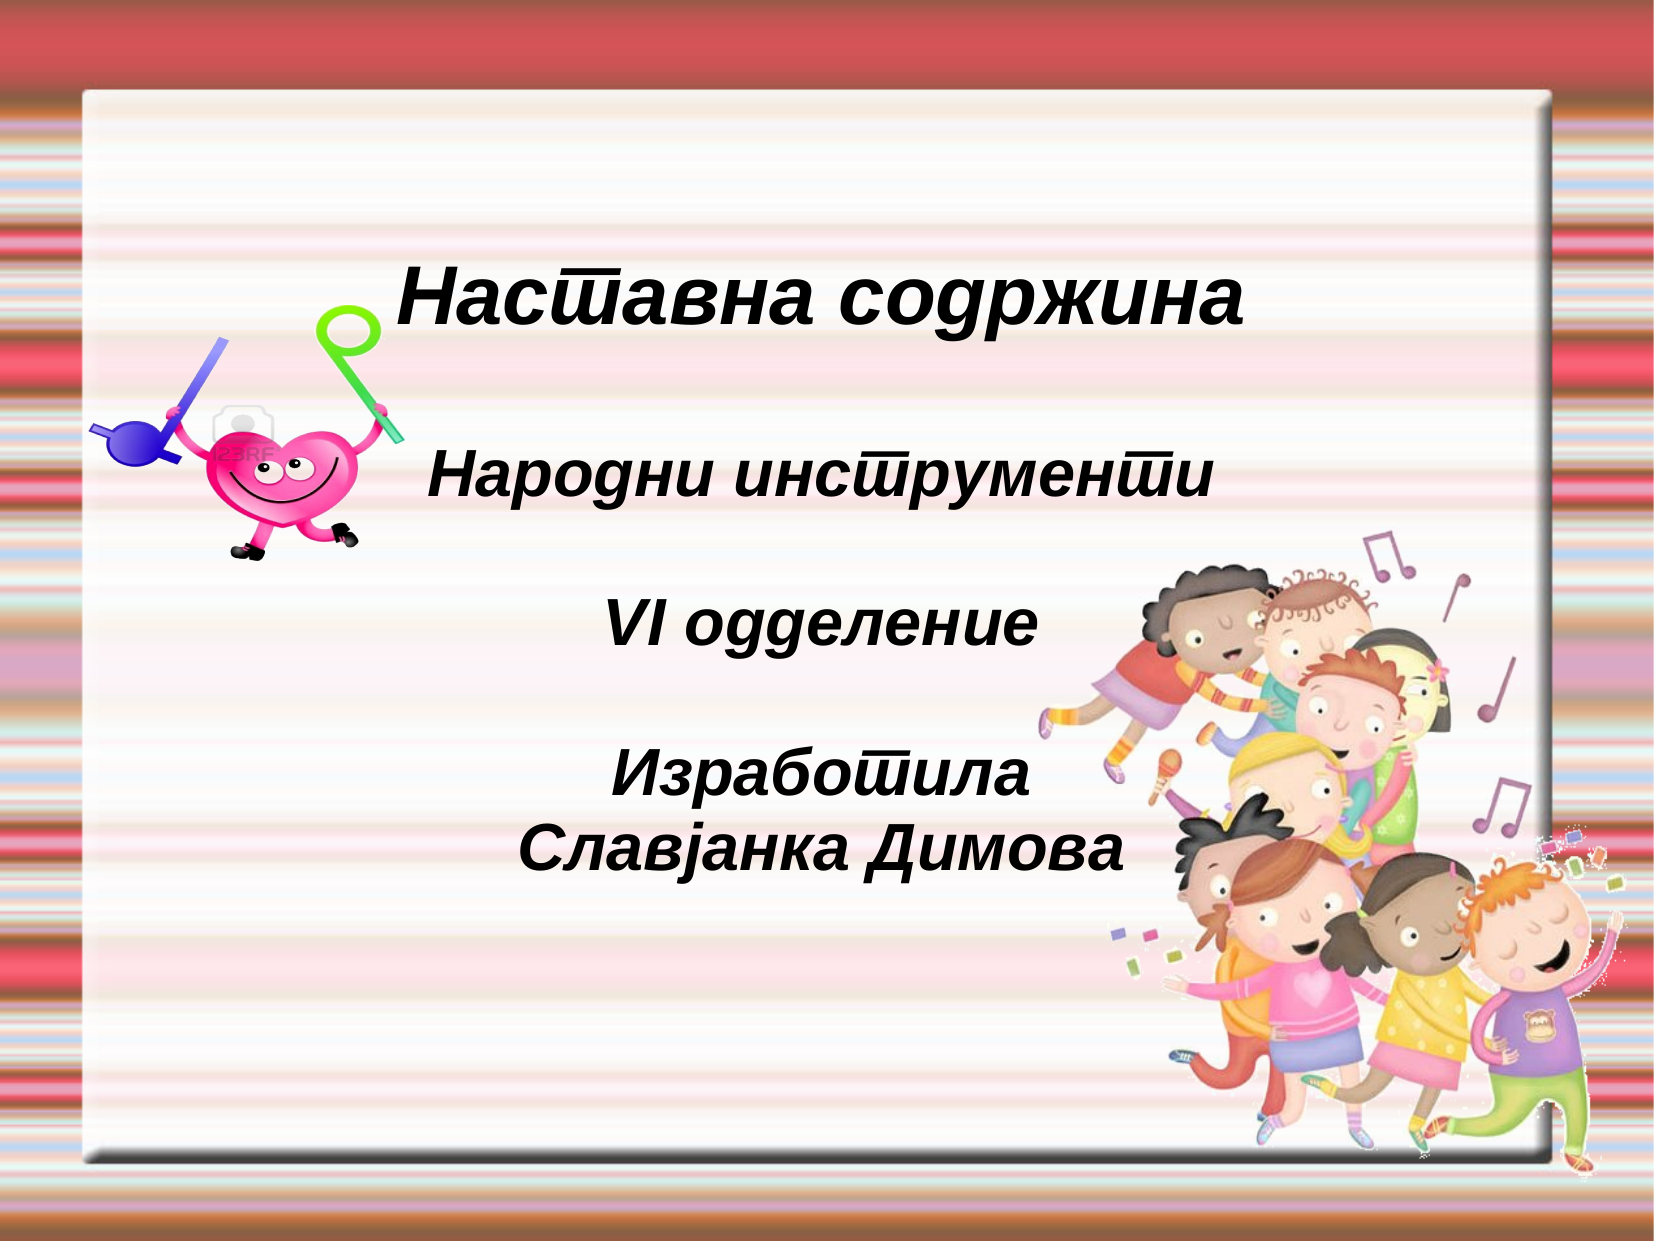

# Наставна содржина Народни инструменти VI одделение Изработила Славјанка Димова